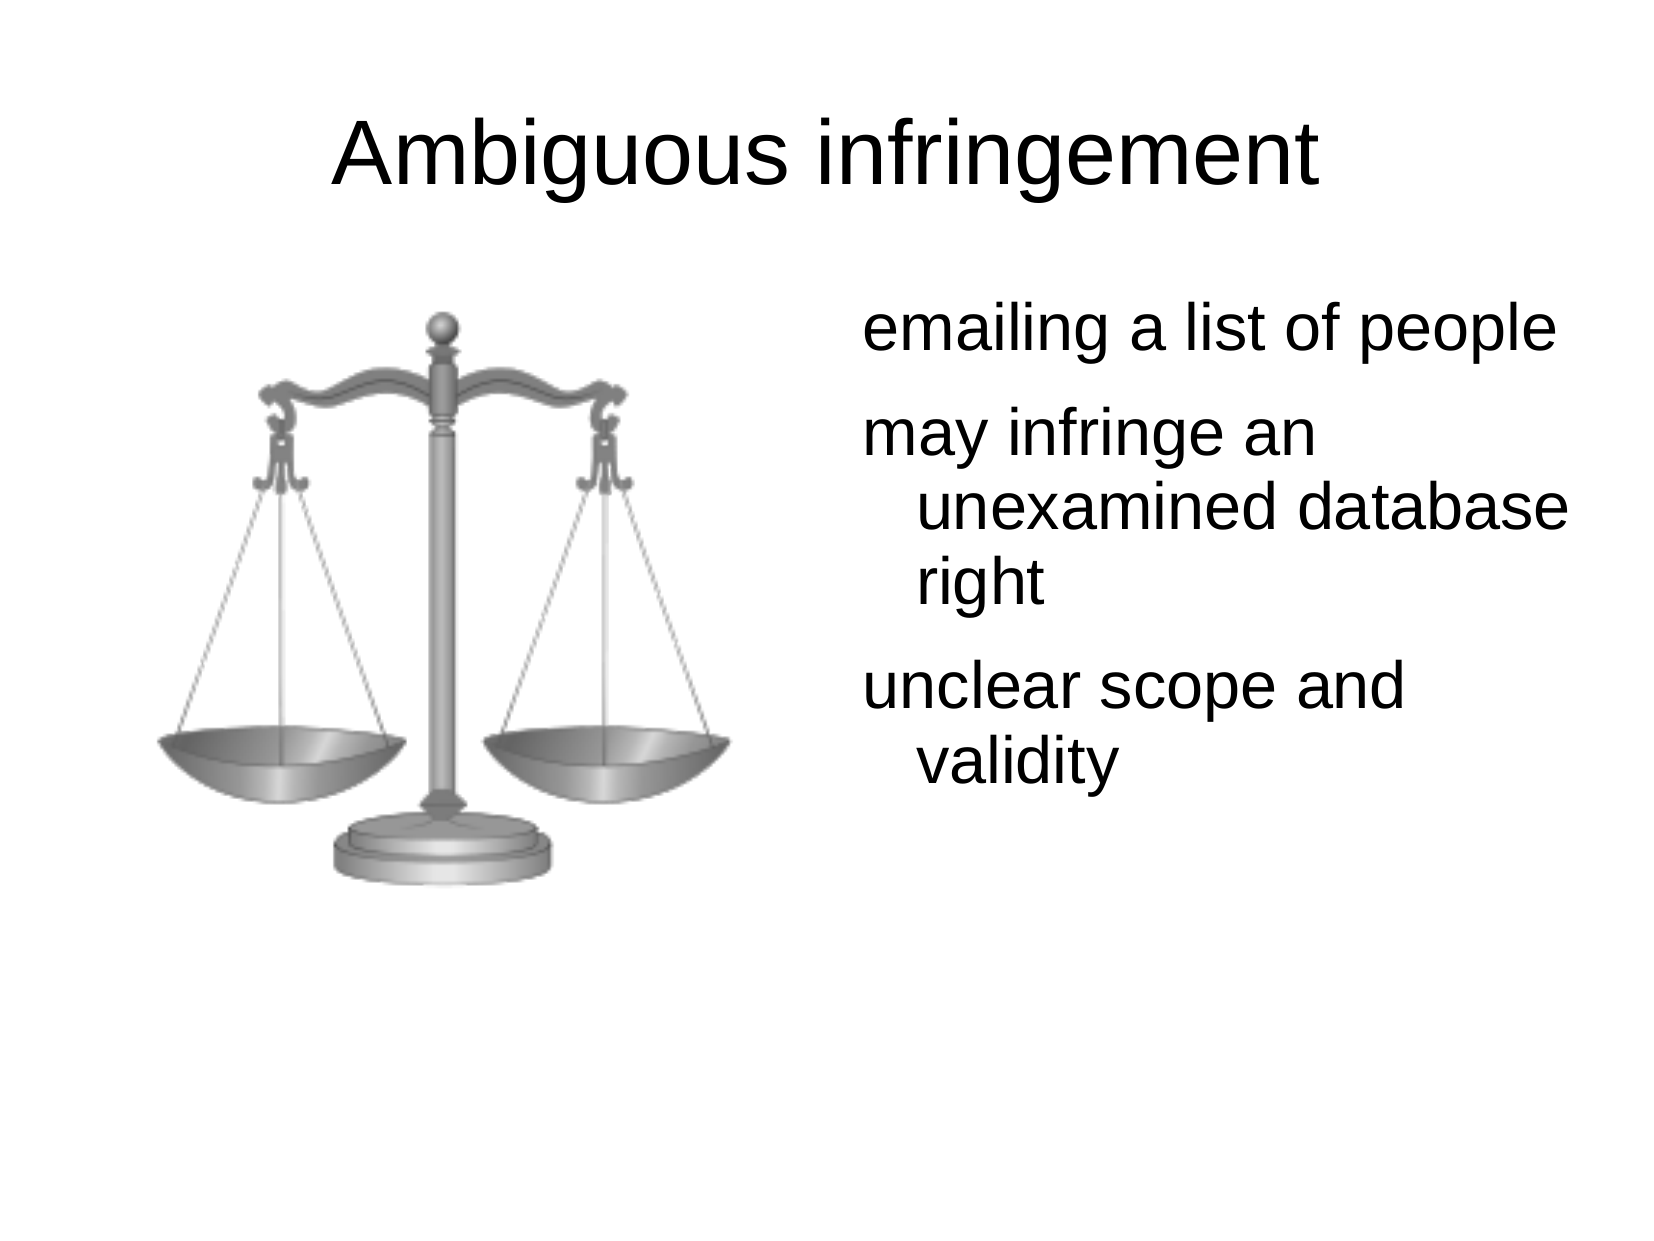

# Ambiguous infringement
emailing a list of people
may infringe an unexamined database right
unclear scope and validity